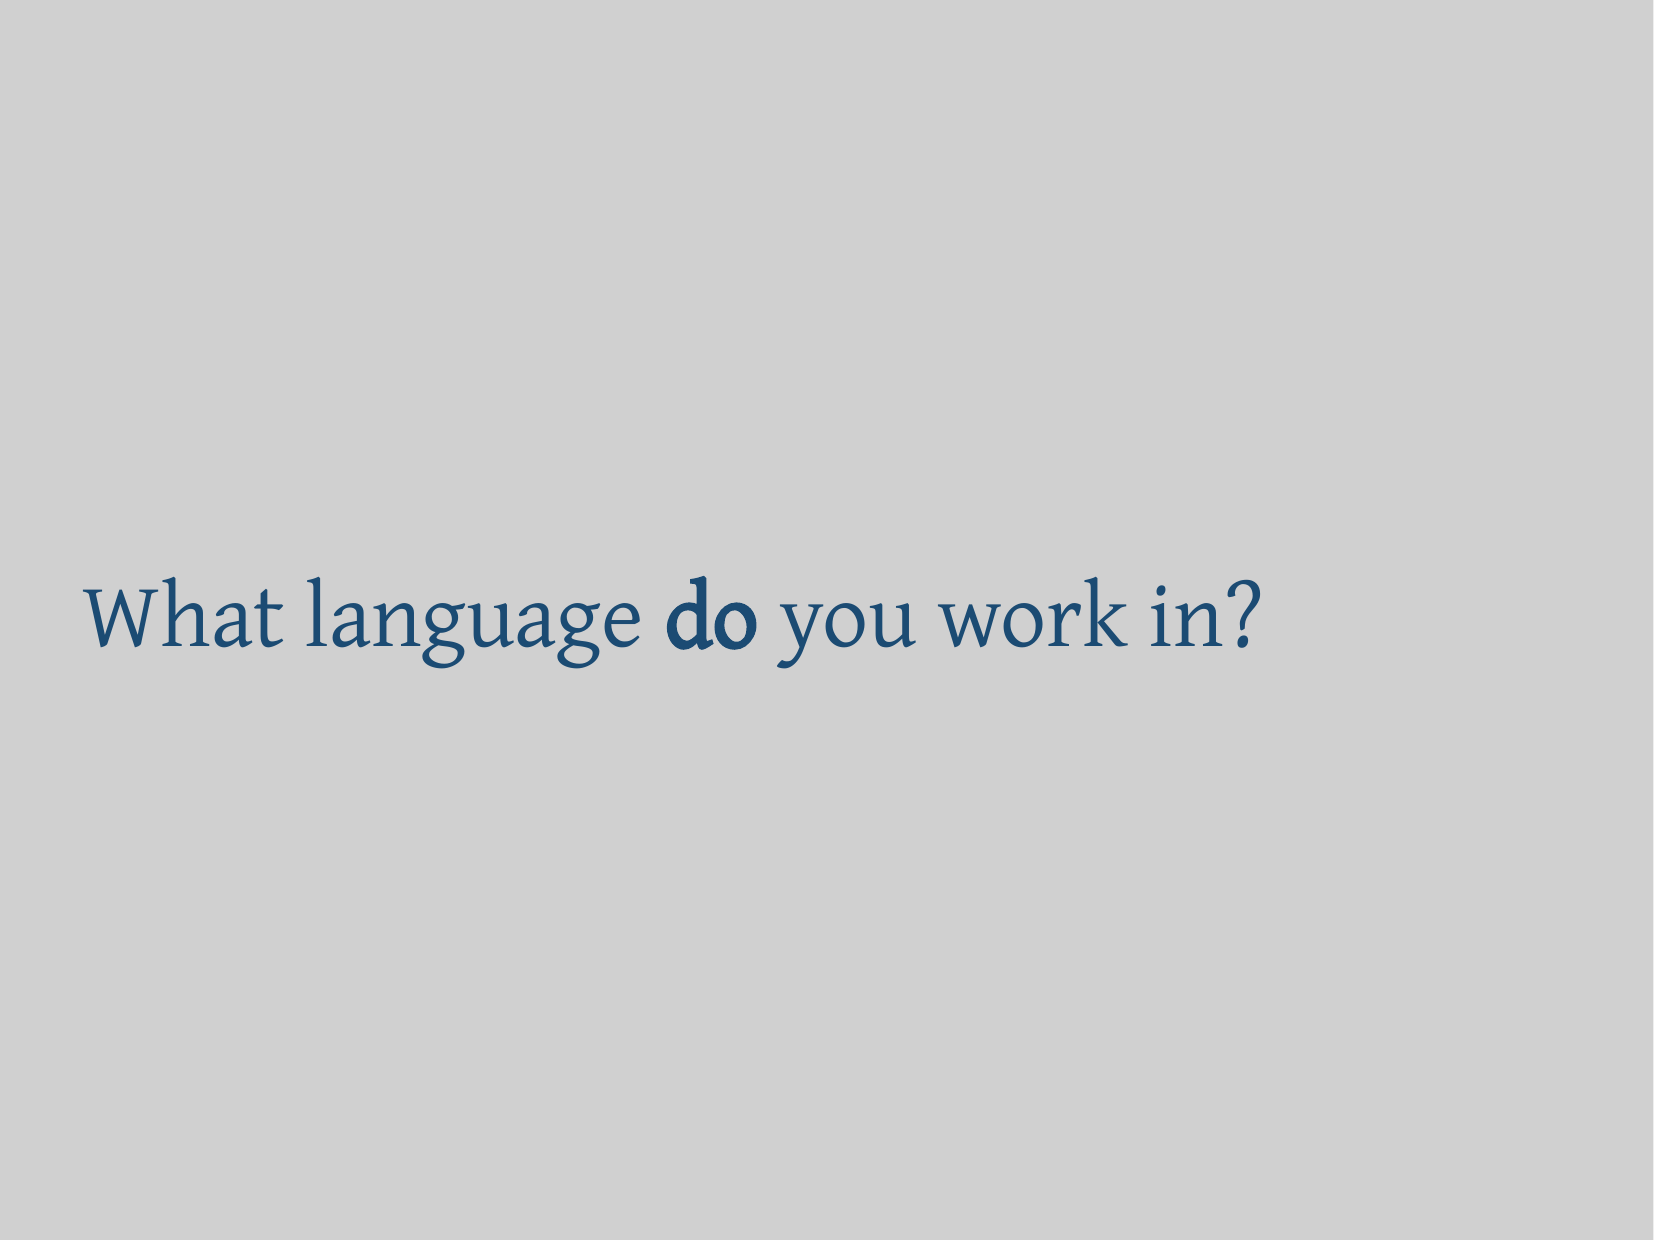

# What language do you work in?